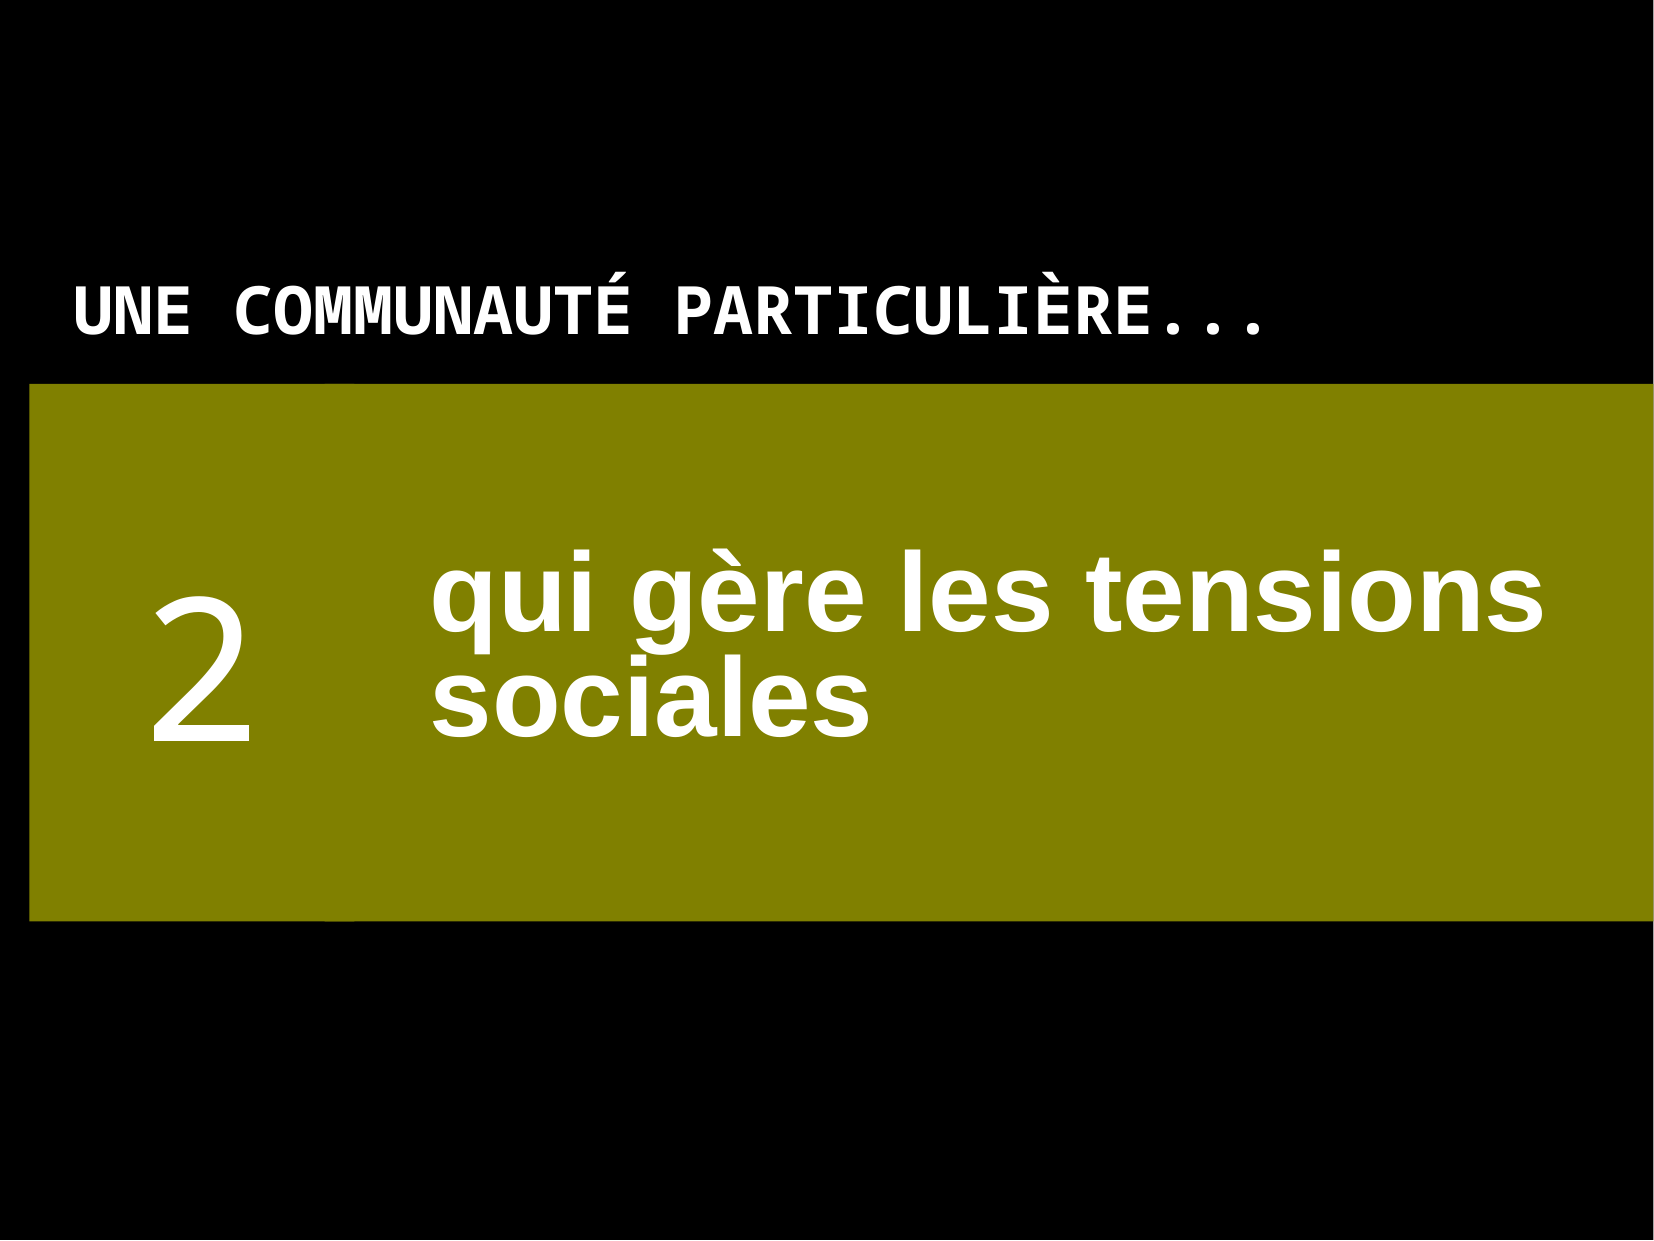

UNE COMMUNAUTÉ PARTICULIÈRE...
qui gère les tensions sociales
2